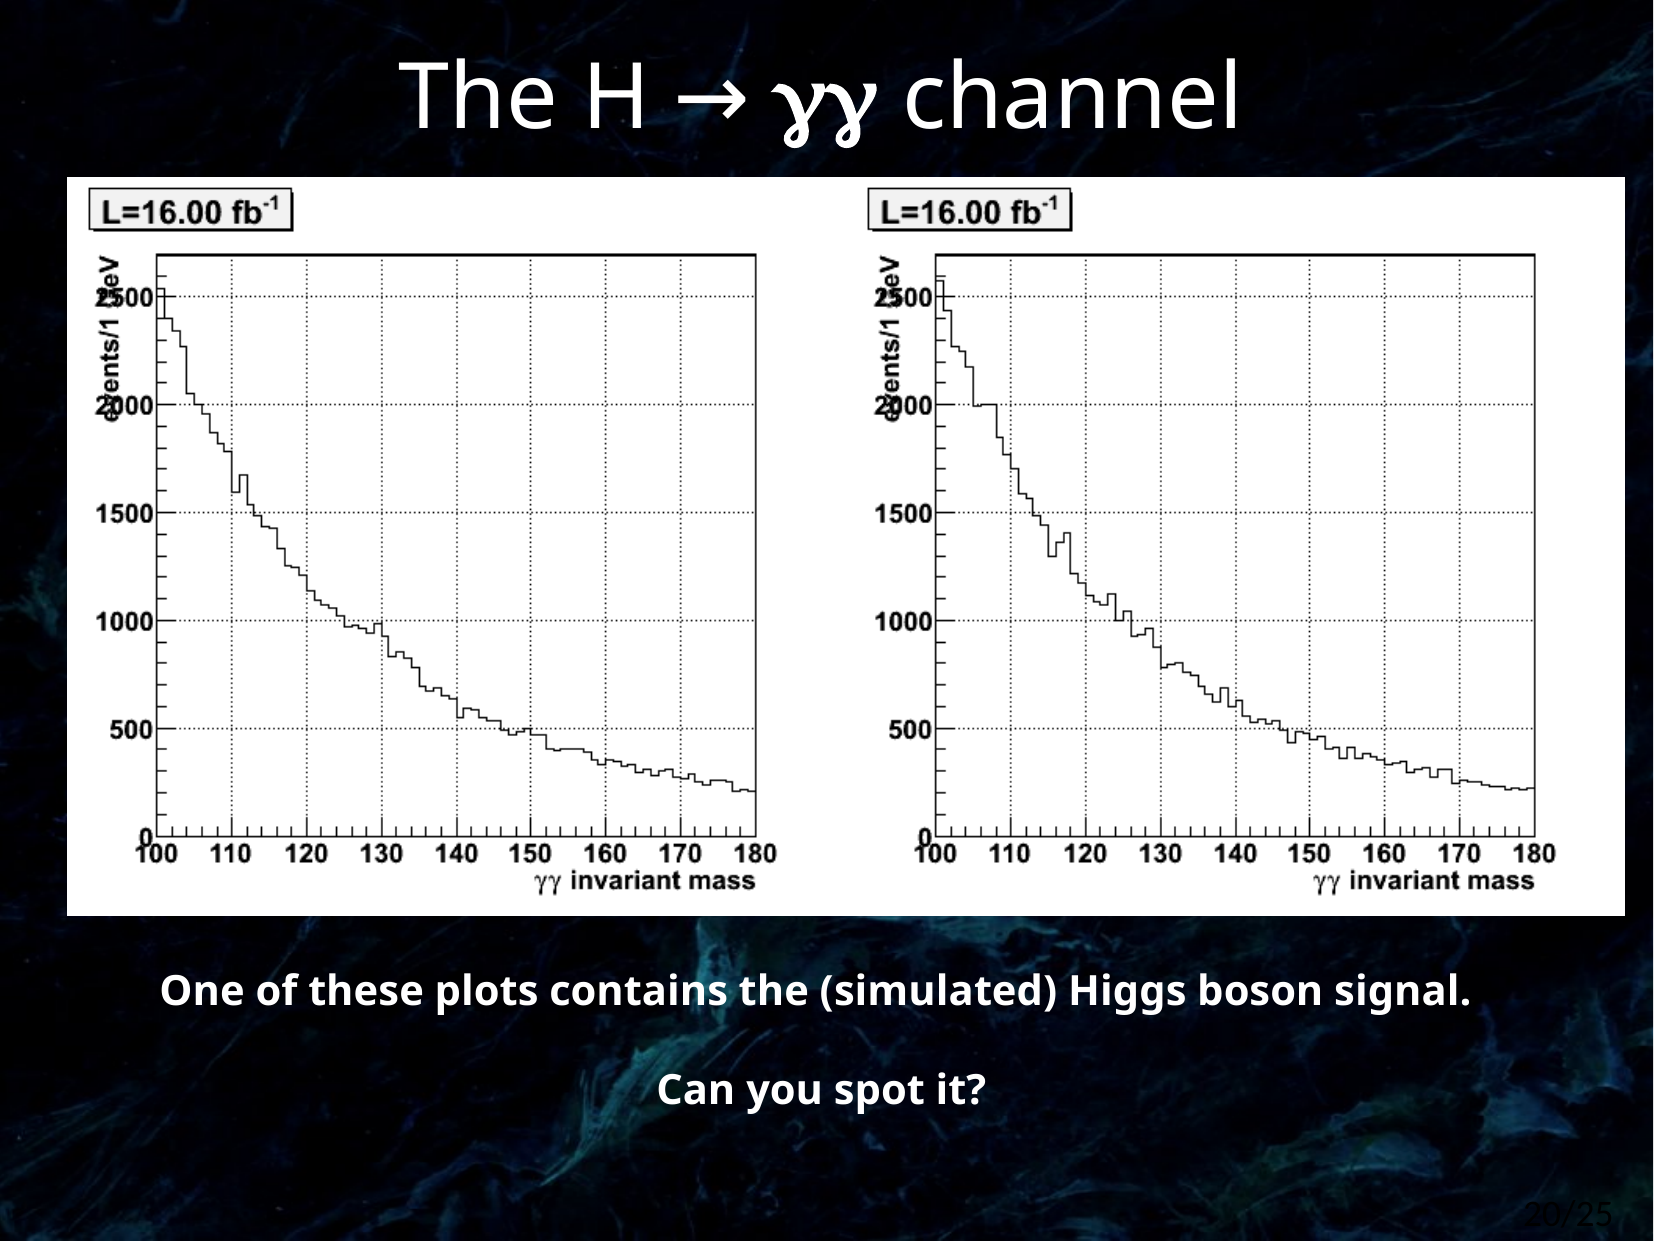

# The H → gg channel
One of these plots contains the (simulated) Higgs boson signal.
Can you spot it?